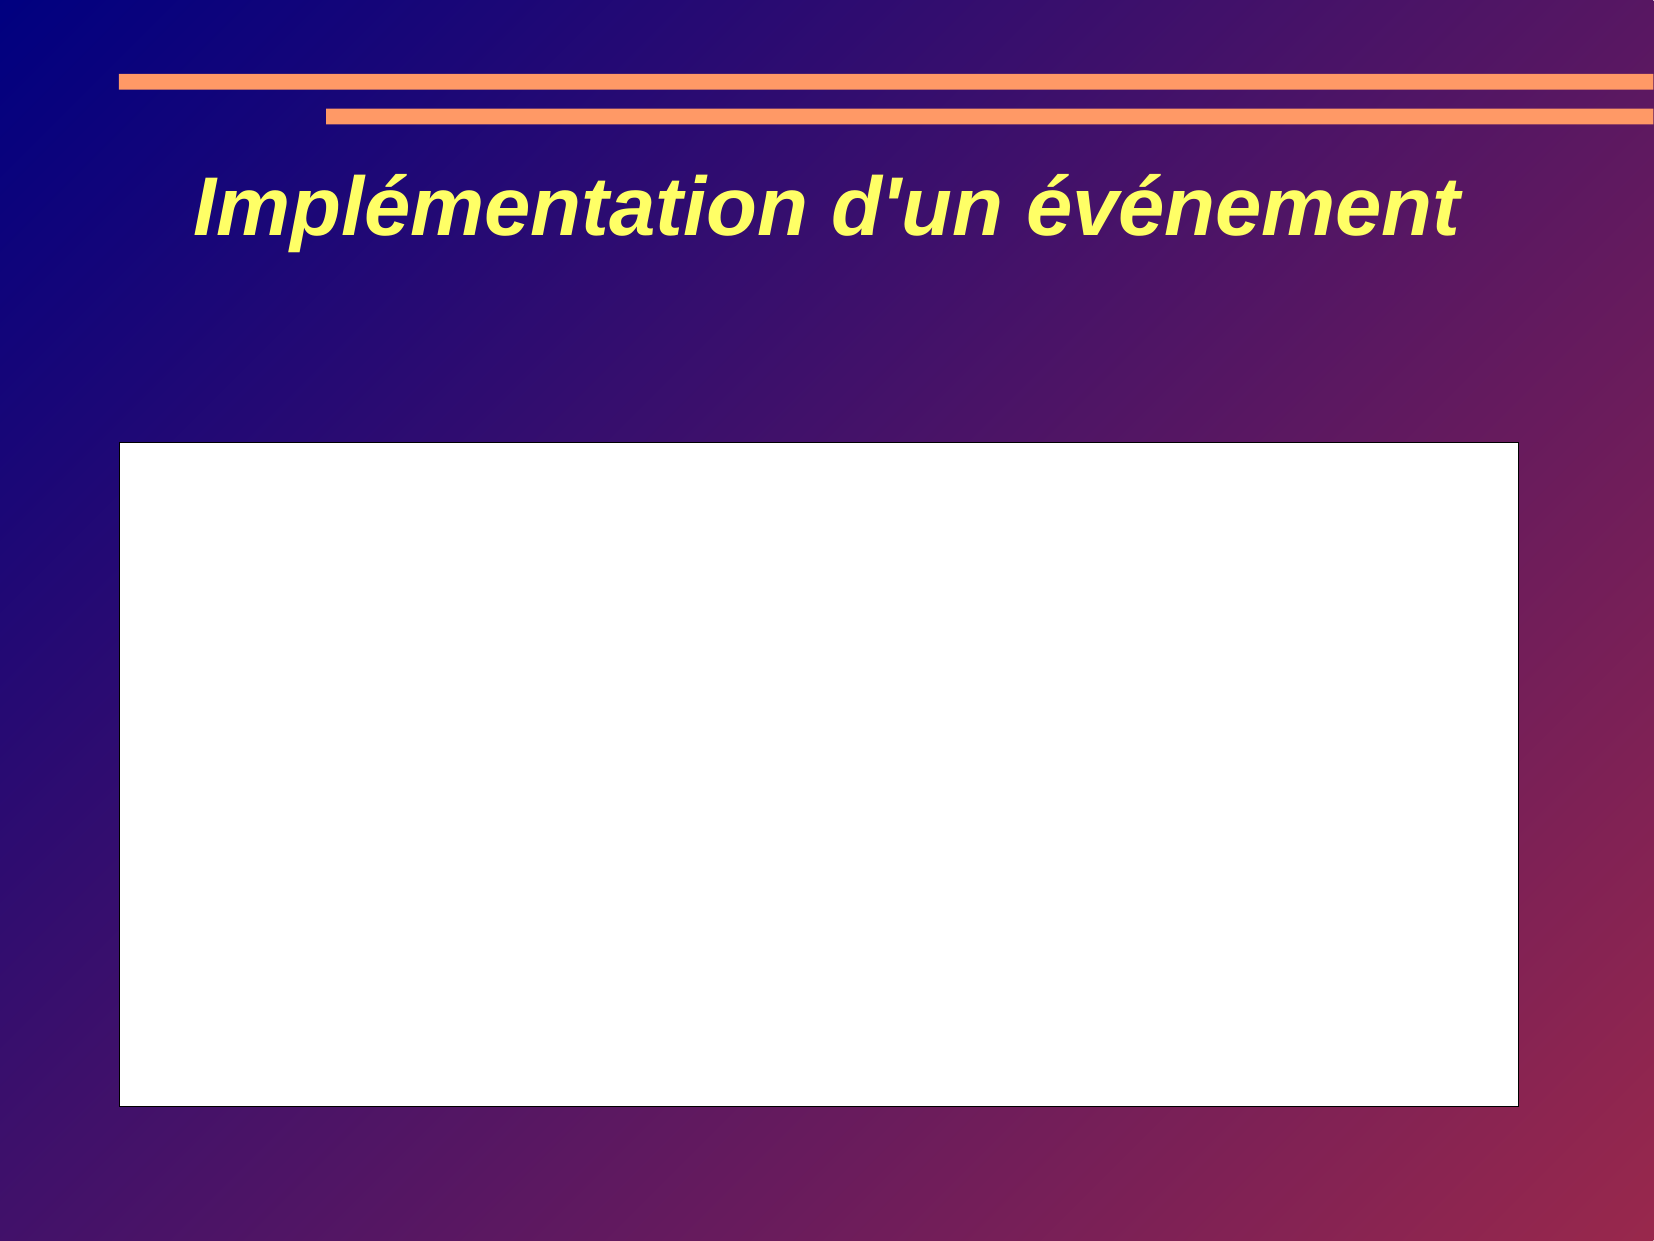

# Implémentation d'un événement
	// Type de délégué pour les fonctions de rappel :
	public delegate void MonEvenementEventHandler(object sender,
		MonEvenementEventArgs);
	class CMonServer
	{
		// Déclaration de l'événement :
		public event MonEvenementEventHandler MonEvenement;
		// Méthode de déclenchement de l'événement
		// (appelée par la classe CMonServer) :
		OnMonEvenement(MonEvenementEventArgs a)
		{
			if (MonEvenement != null)
				MonEvenement(this, a);
		}
	}